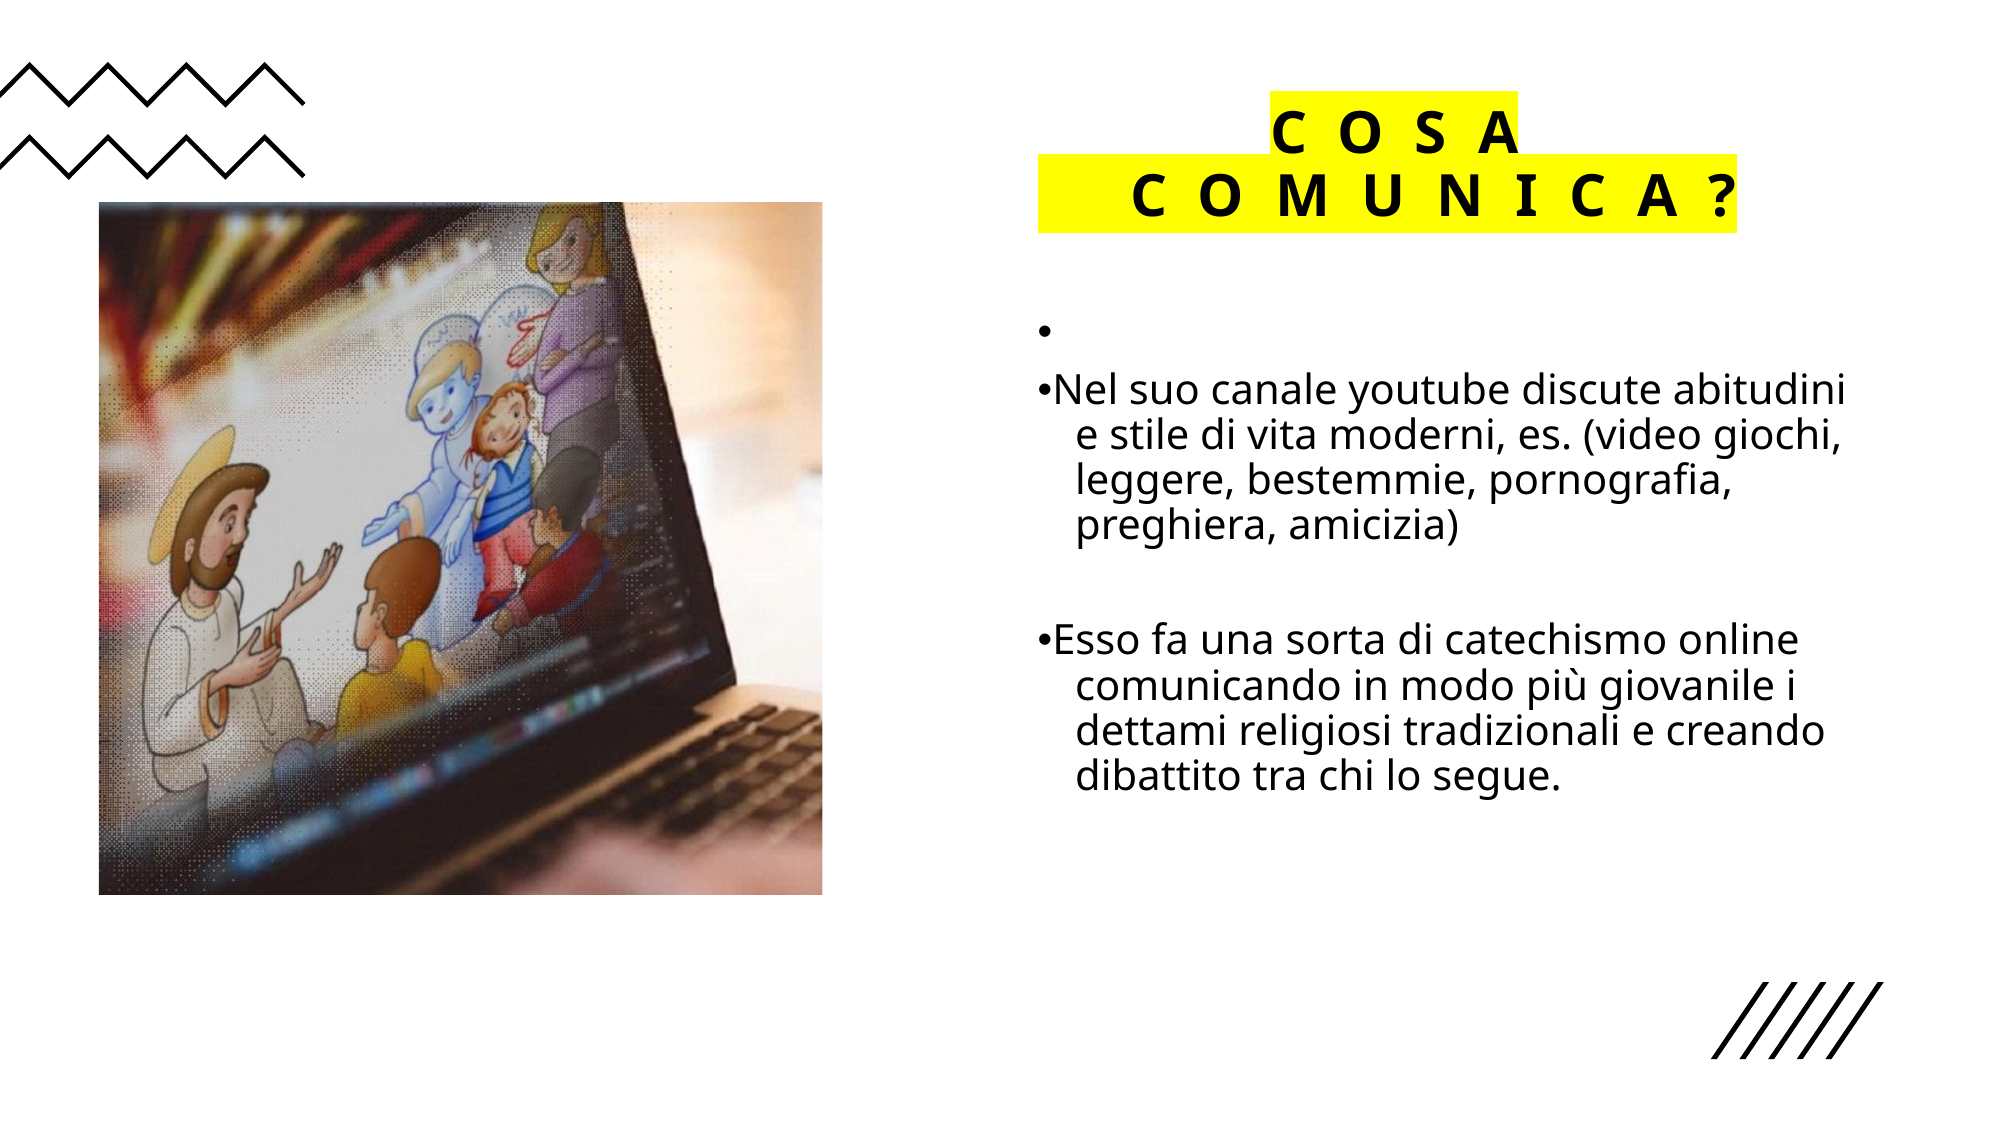

# COSA COMUNICA?
Nel suo canale youtube discute abitudini e stile di vita moderni, es. (video giochi, leggere, bestemmie, pornografia, preghiera, amicizia)
Esso fa una sorta di catechismo online comunicando in modo più giovanile i dettami religiosi tradizionali e creando dibattito tra chi lo segue.